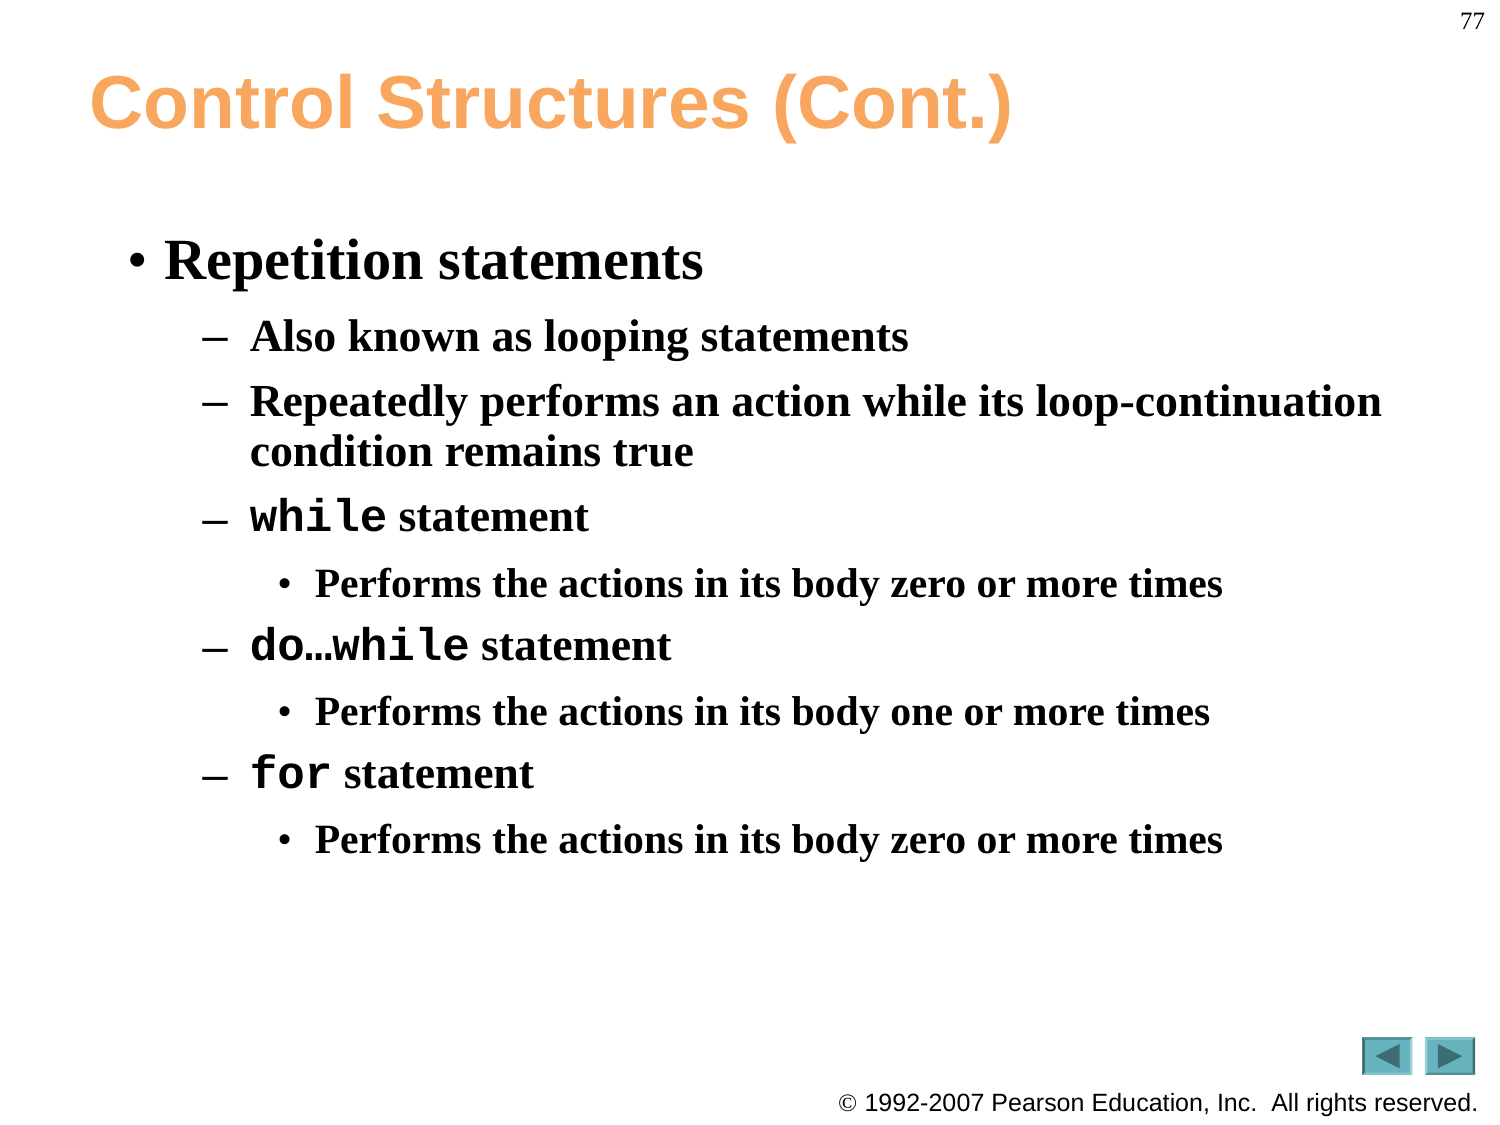

77
# Control Structures (Cont.)
Repetition statements
Also known as looping statements
Repeatedly performs an action while its loop-continuation condition remains true
while statement
Performs the actions in its body zero or more times
do…while statement
Performs the actions in its body one or more times
for statement
Performs the actions in its body zero or more times